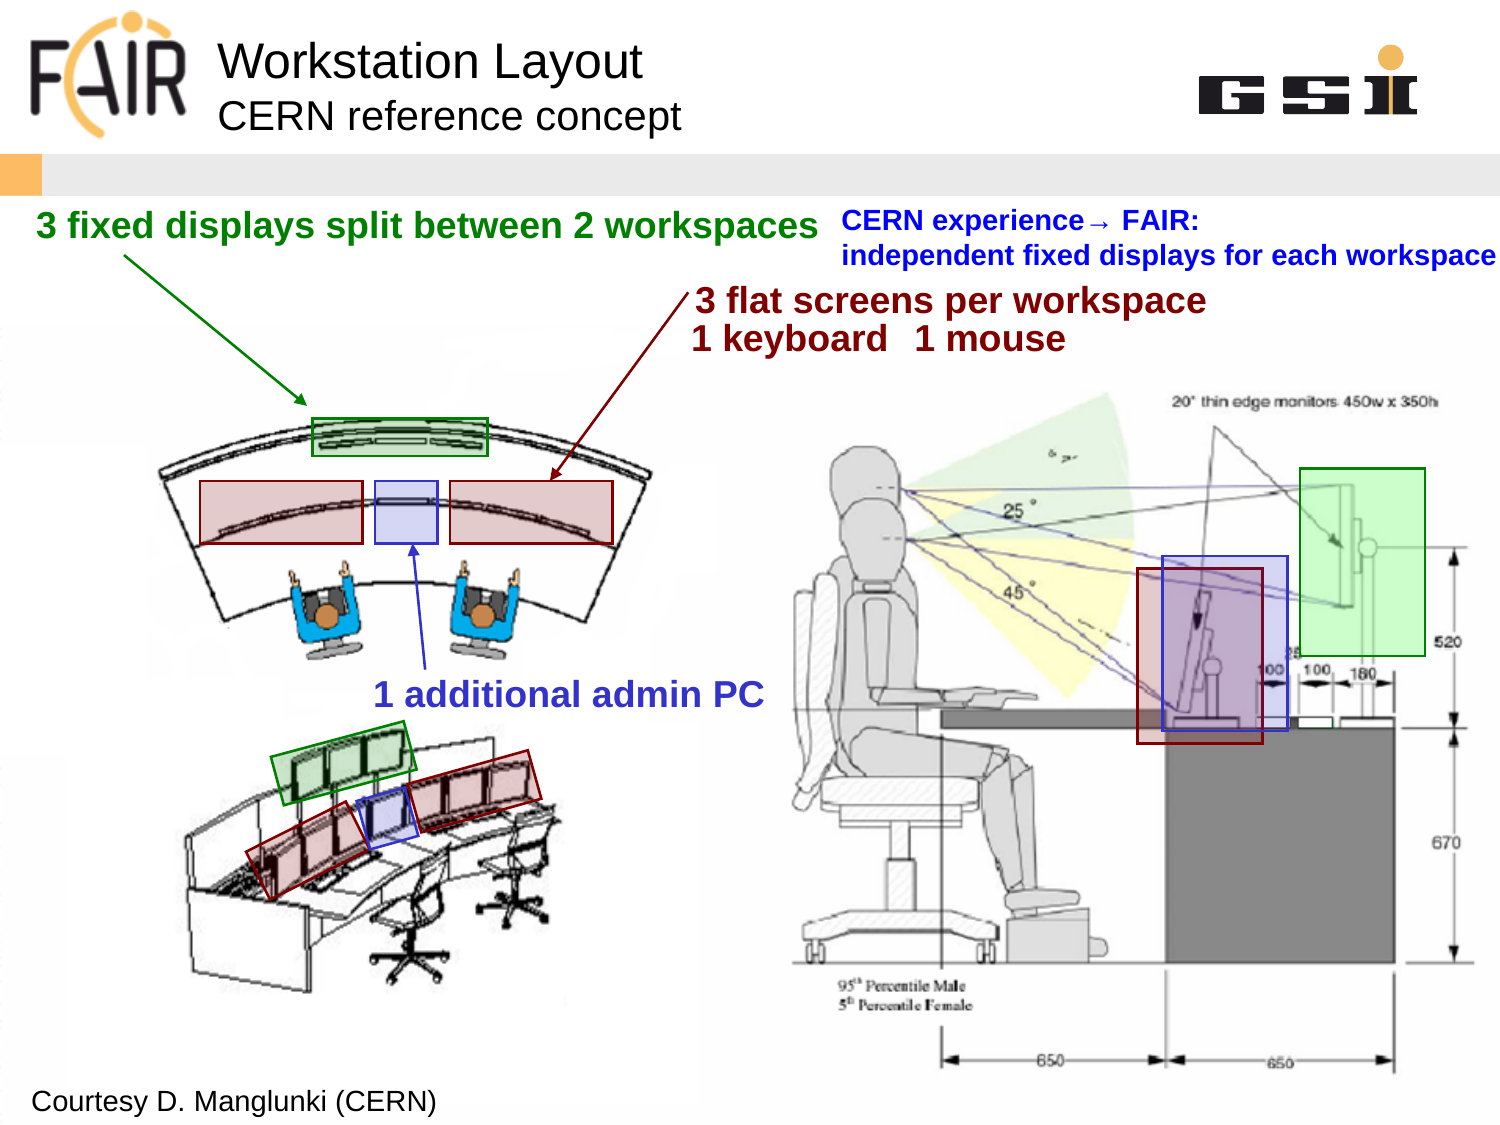

# Workstation Layout CERN reference concept
3 fixed displays split between 2 workspaces
CERN experience→ FAIR:
independent fixed displays for each workspace
3 flat screens per workspace
1 keyboard
1 mouse
1 additional admin PC
CCC Ergonomics
Courtesy D. Manglunki (CERN)